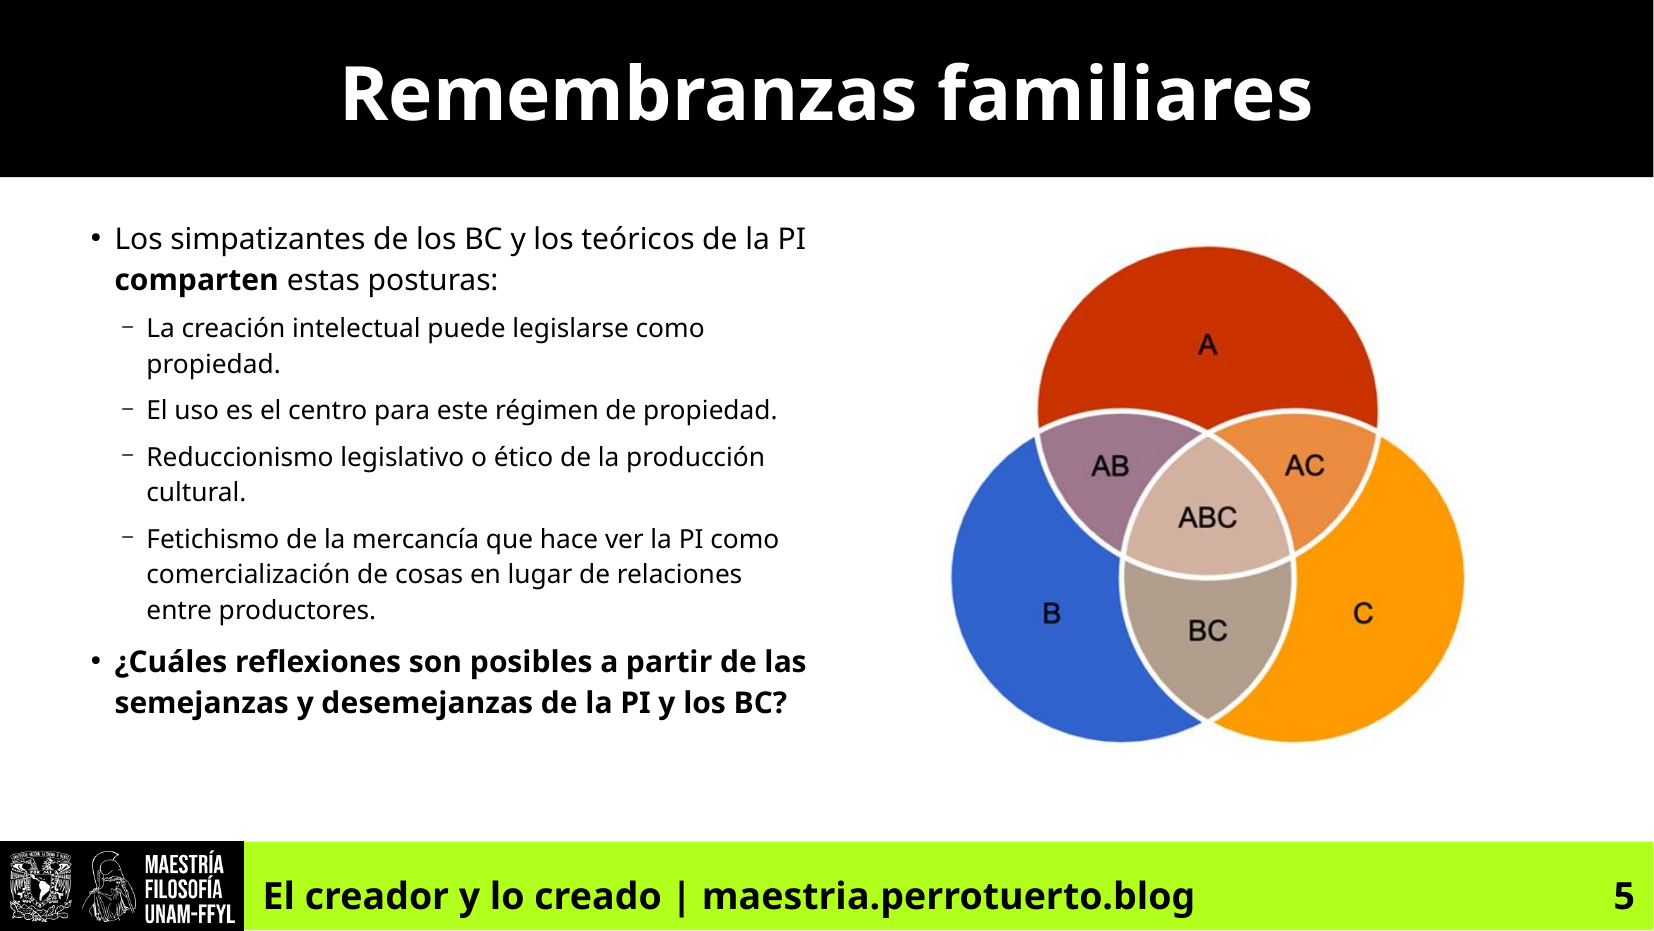

# Remembranzas familiares
Los simpatizantes de los BC y los teóricos de la PI comparten estas posturas:
La creación intelectual puede legislarse como propiedad.
El uso es el centro para este régimen de propiedad.
Reduccionismo legislativo o ético de la producción cultural.
Fetichismo de la mercancía que hace ver la PI como comercialización de cosas en lugar de relaciones entre productores.
¿Cuáles reflexiones son posibles a partir de las semejanzas y desemejanzas de la PI y los BC?